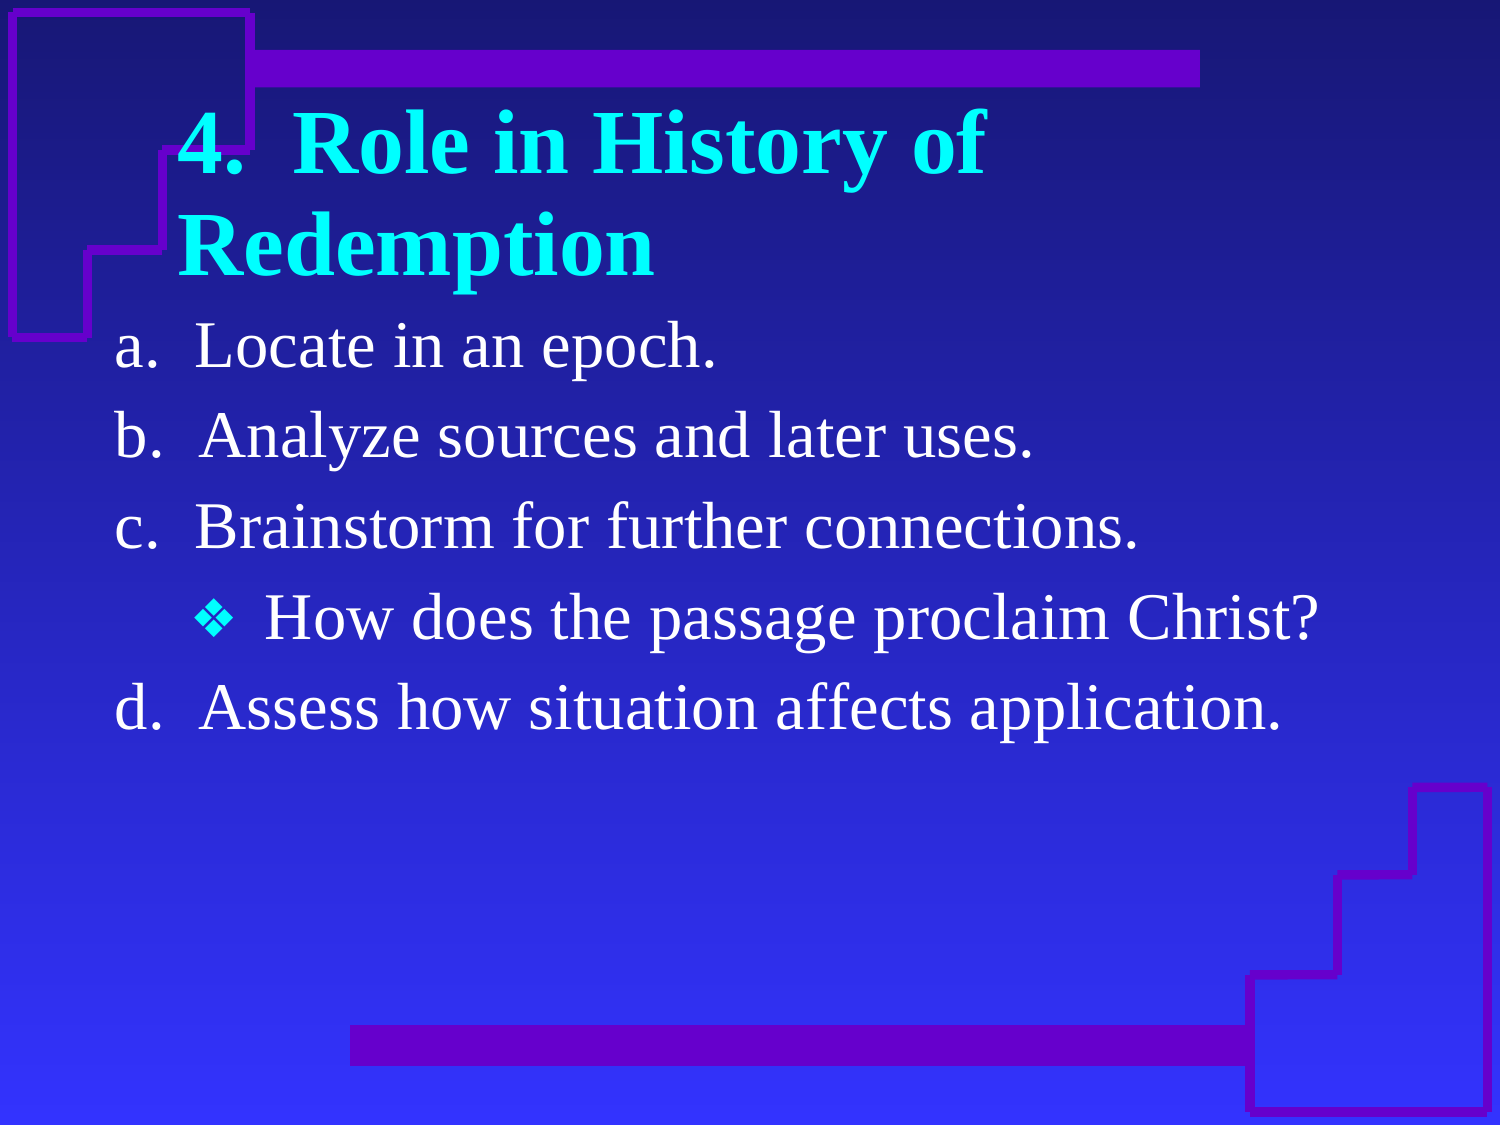

# 4. Role in History of Redemption
a. Locate in an epoch.
b. Analyze sources and later uses.
c. Brainstorm for further connections.
	How does the passage proclaim Christ?
d. Assess how situation affects application.